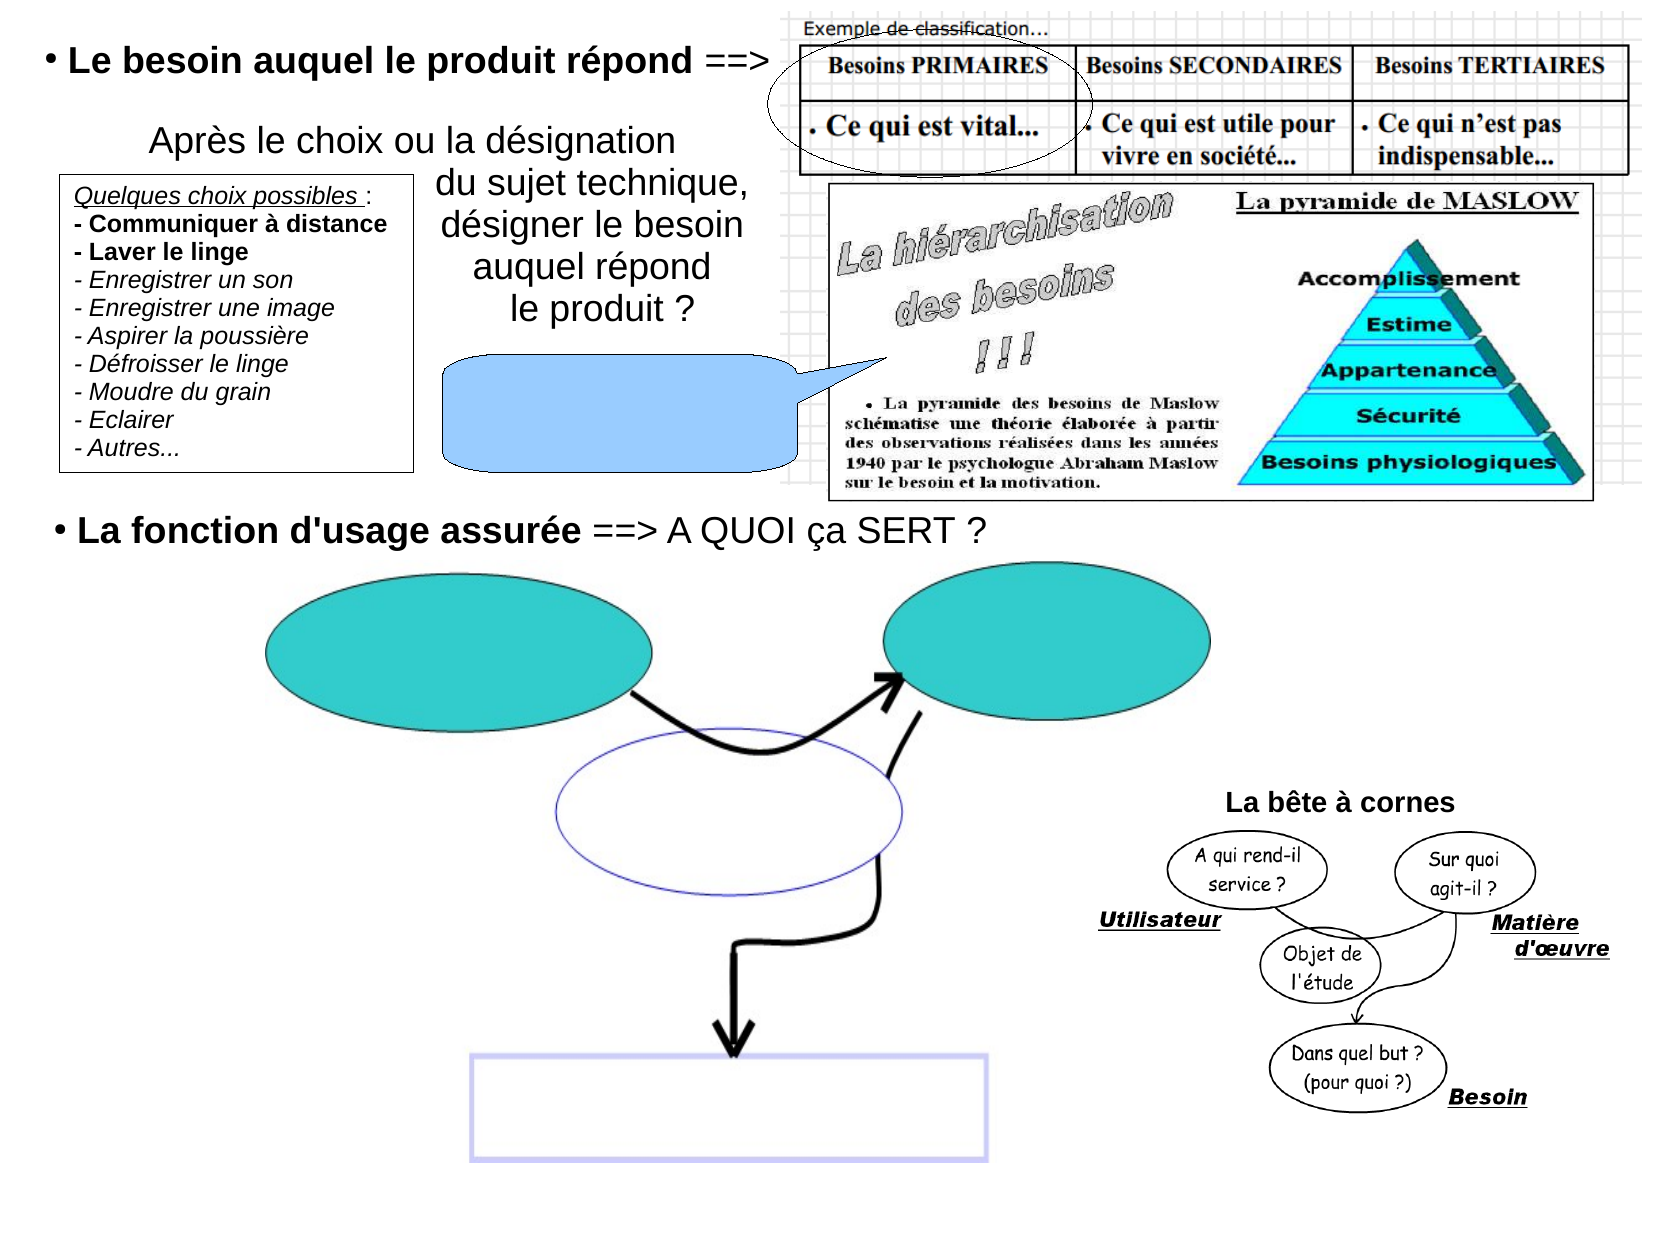

Le besoin auquel le produit répond ==>
Après le choix ou la désignation
du sujet technique, désigner le besoin auquel répond
 le produit ?
Quelques choix possibles :
- Communiquer à distance
- Laver le linge
- Enregistrer un son
- Enregistrer une image
- Aspirer la poussière
- Défroisser le linge
- Moudre du grain
- Eclairer
- Autres...
 La fonction d'usage assurée ==> A QUOI ça SERT ?
La bête à cornes